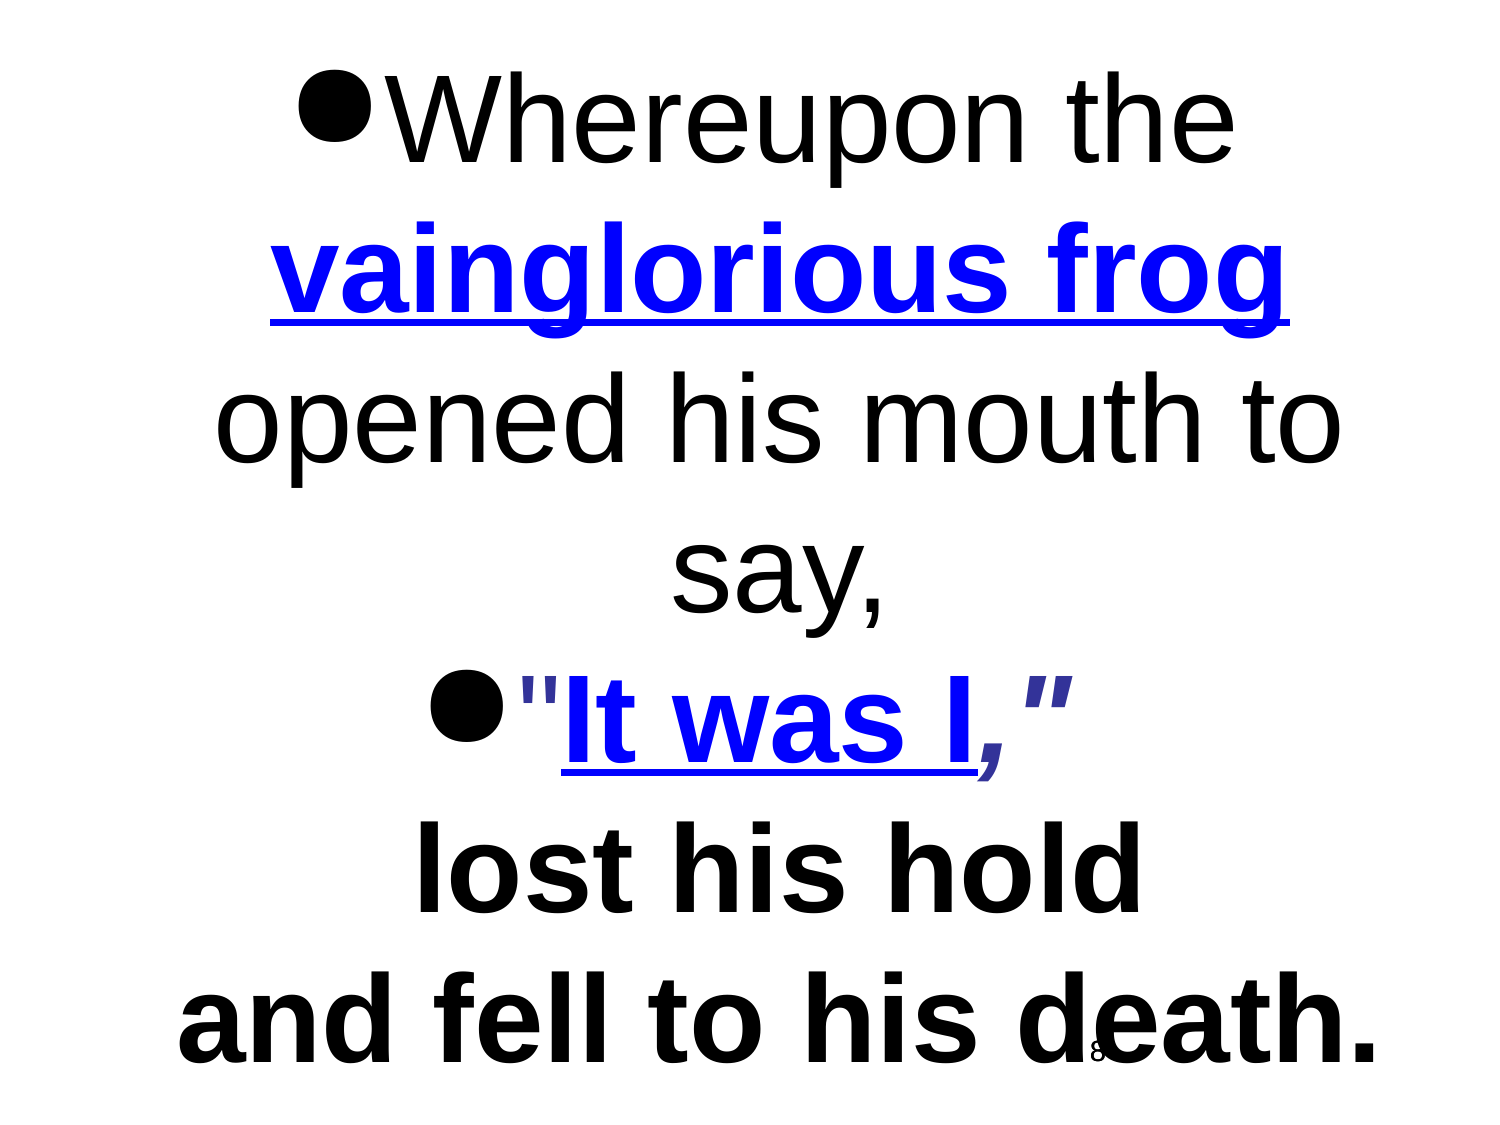

Whereupon the vainglorious frog opened his mouth to say,
"It was I,"
lost his hold
and fell to his death.
8